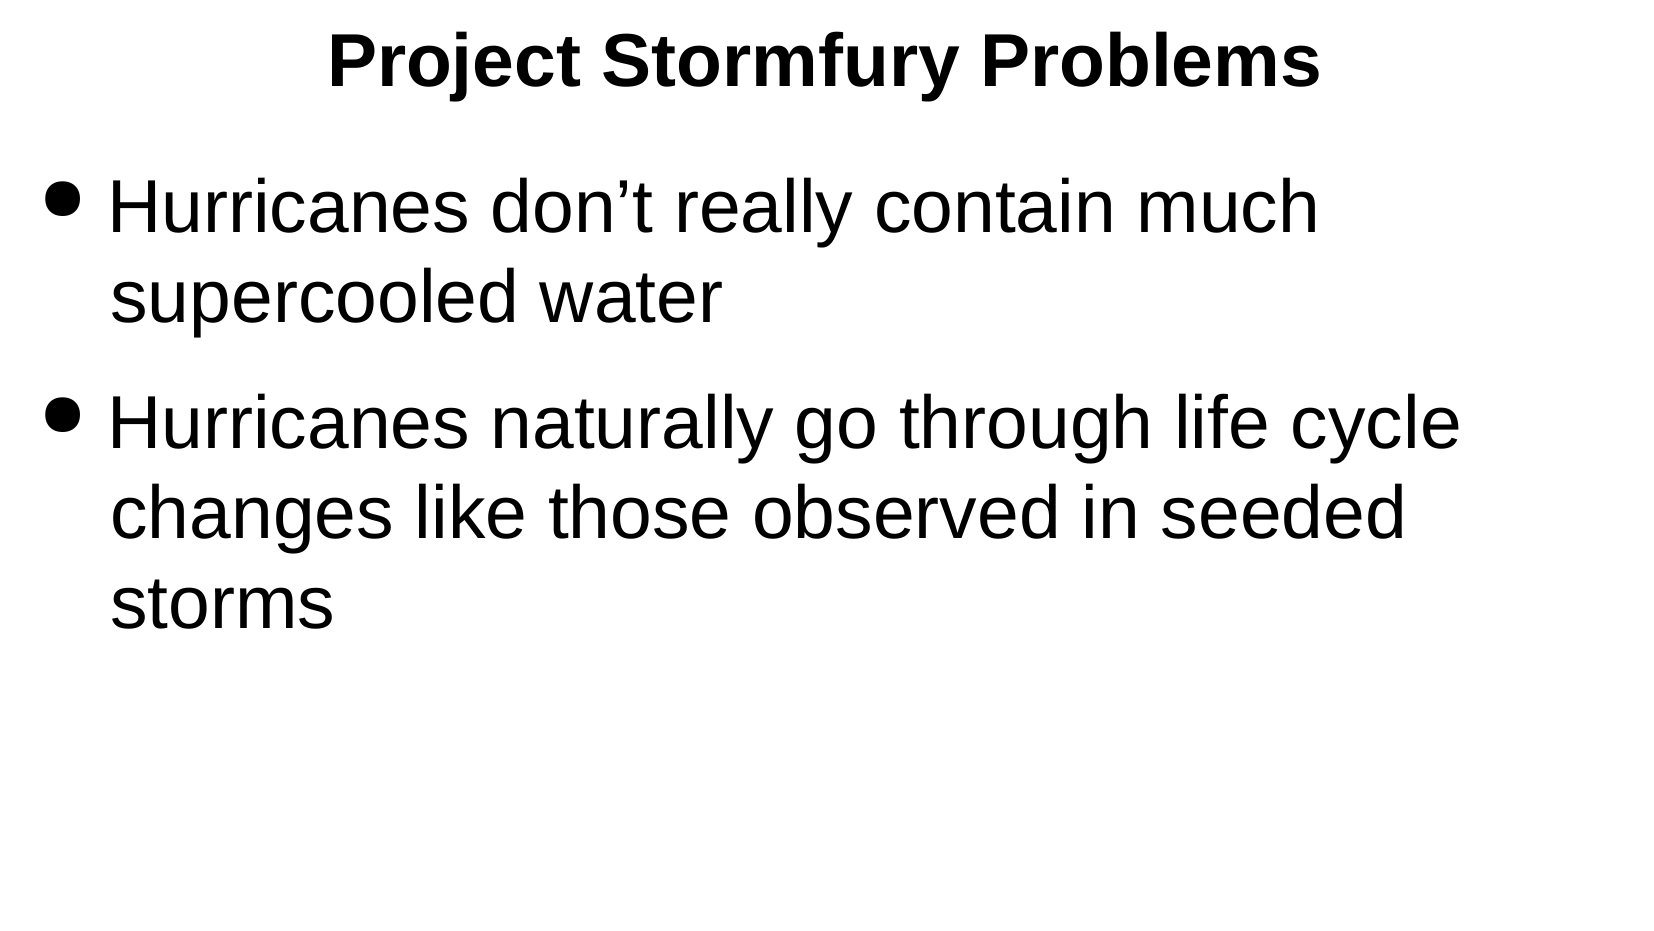

# Project Stormfury Problems
 Hurricanes don’t really contain much supercooled water
 Hurricanes naturally go through life cycle changes like those observed in seeded storms